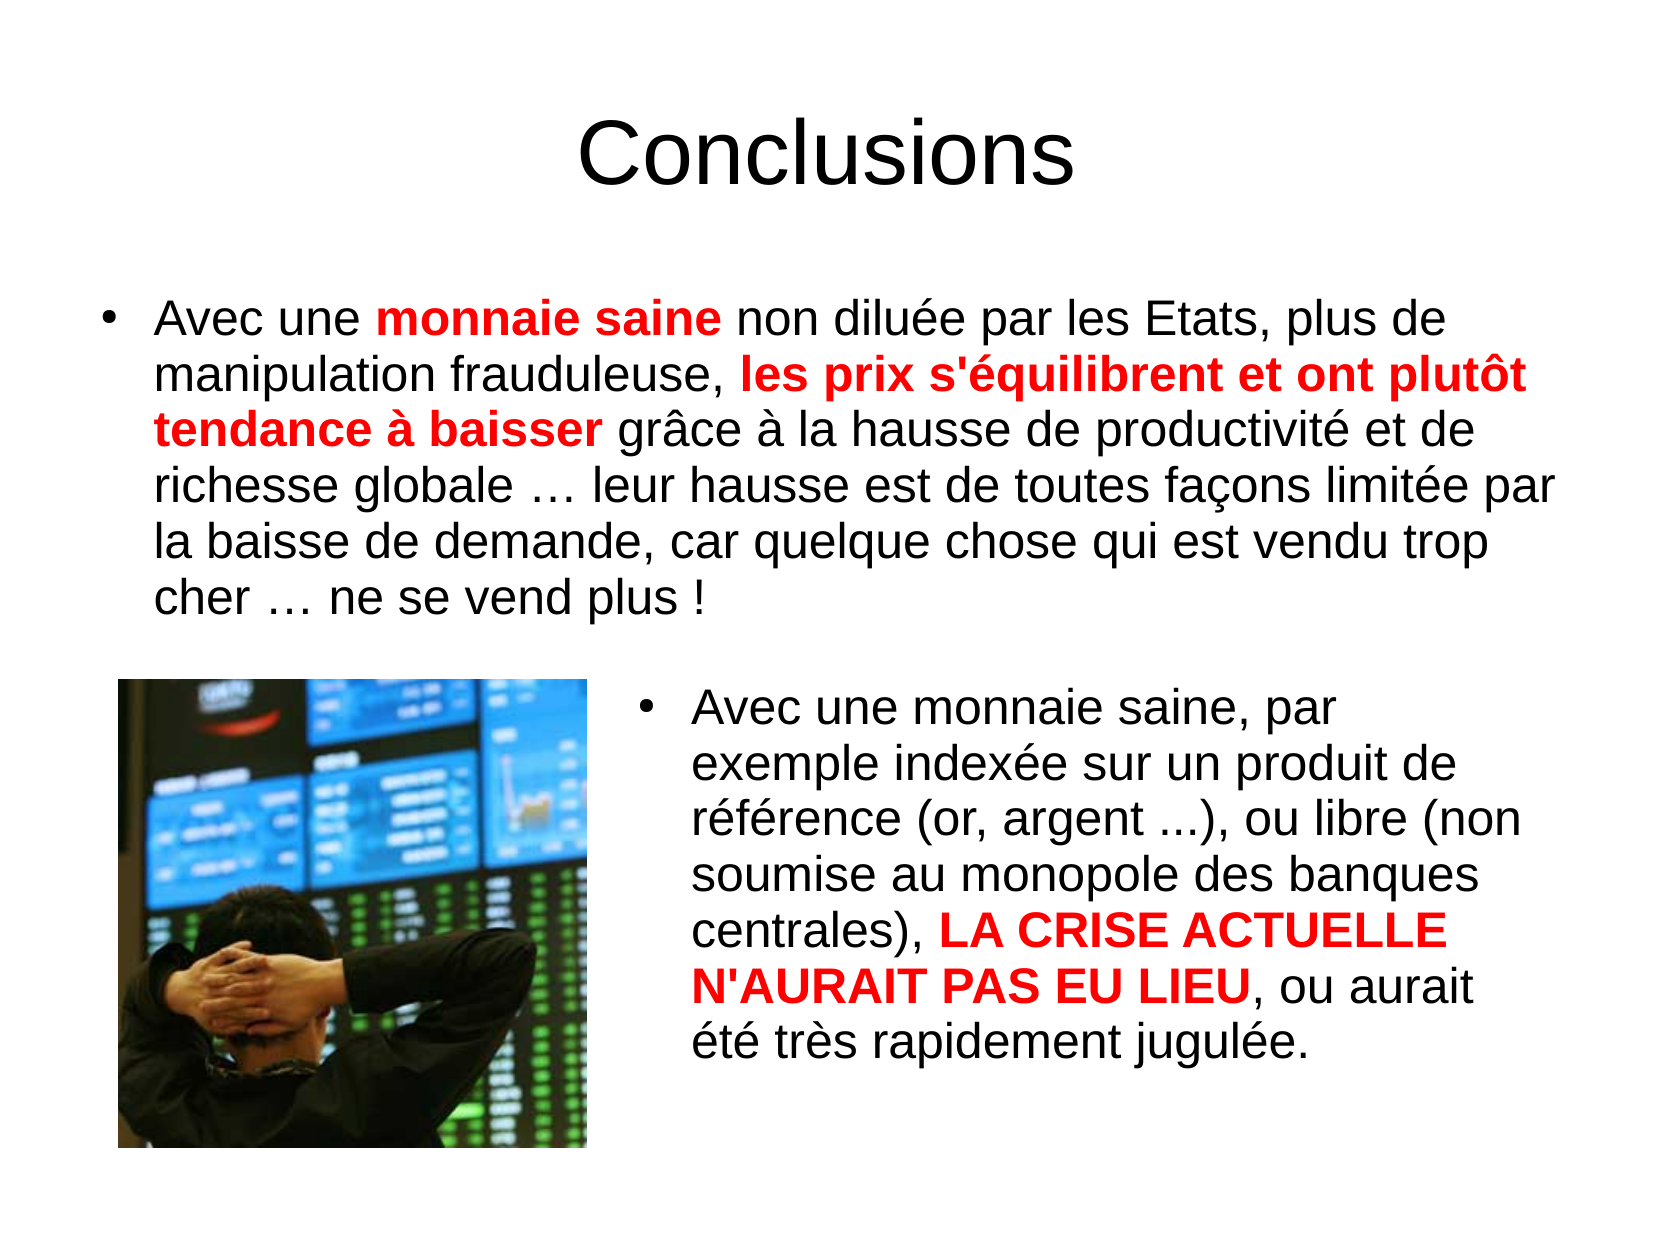

# Conclusions
Avec une monnaie saine non diluée par les Etats, plus de manipulation frauduleuse, les prix s'équilibrent et ont plutôt tendance à baisser grâce à la hausse de productivité et de richesse globale … leur hausse est de toutes façons limitée par la baisse de demande, car quelque chose qui est vendu trop cher … ne se vend plus !
Avec une monnaie saine, par exemple indexée sur un produit de référence (or, argent ...), ou libre (non soumise au monopole des banques centrales), LA CRISE ACTUELLE N'AURAIT PAS EU LIEU, ou aurait été très rapidement jugulée.